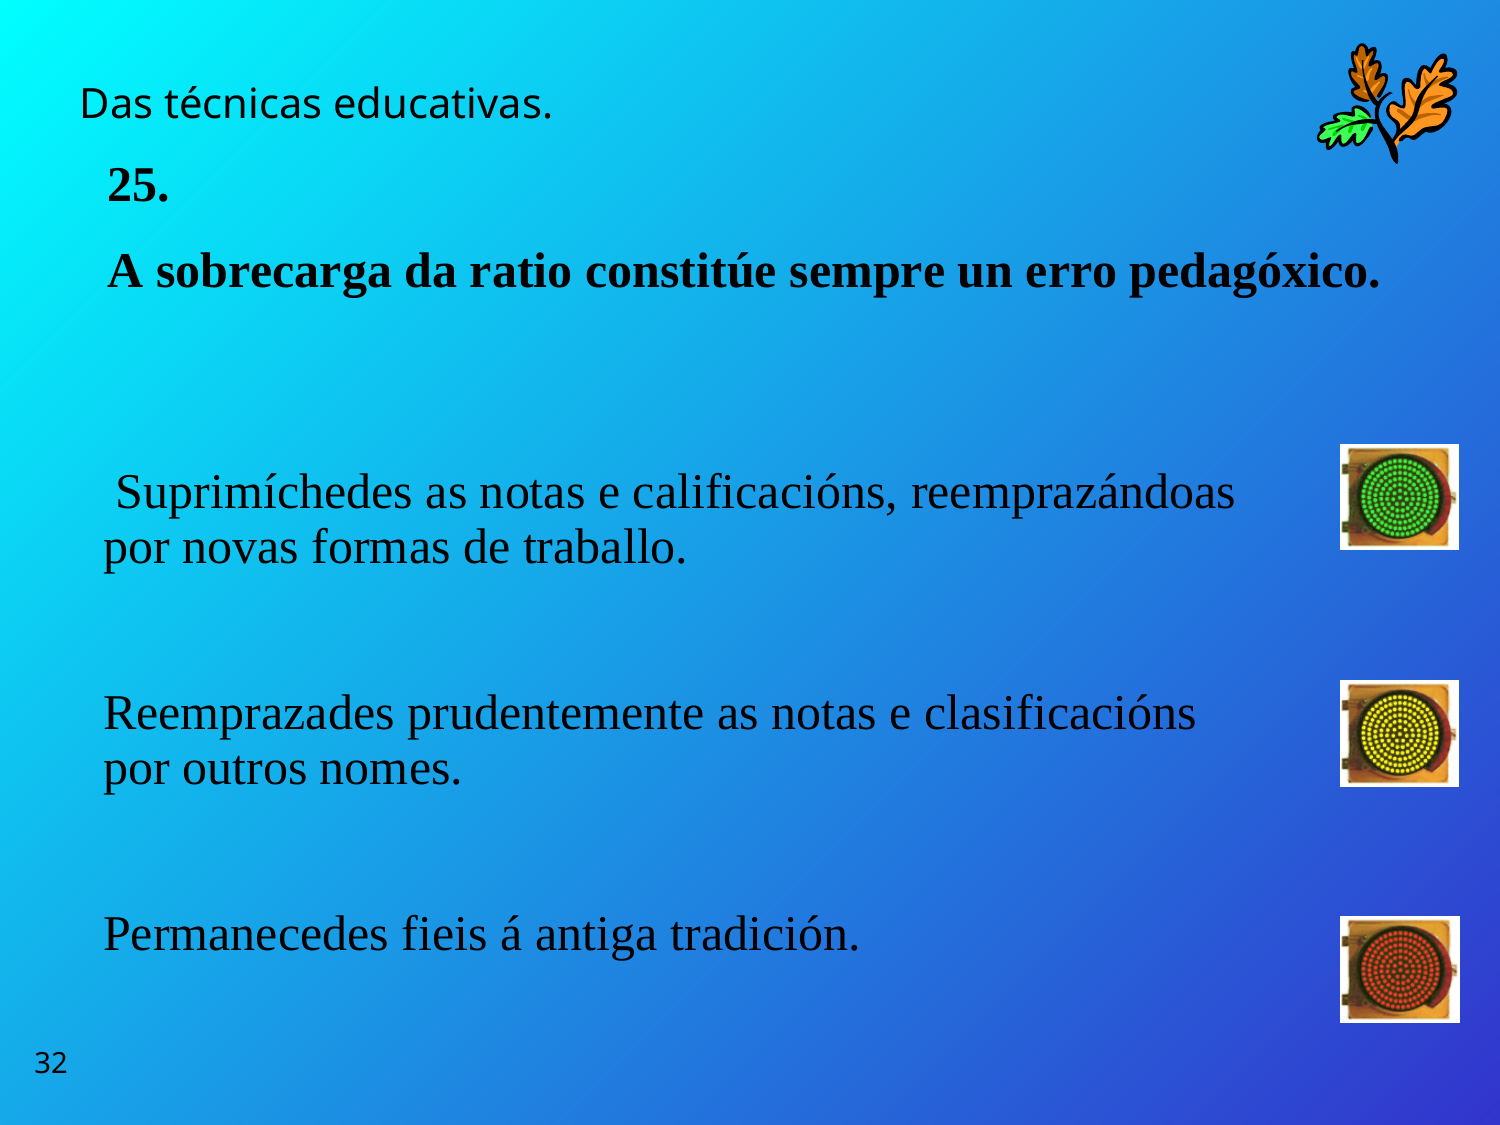

Das técnicas educativas.
25.
	A sobrecarga da ratio constitúe sempre un erro pedagóxico.
 Suprimíchedes as notas e calificacións, reemprazándoas por novas formas de traballo.
Reemprazades prudentemente as notas e clasificacións por outros nomes.
Permanecedes fieis á antiga tradición.
32